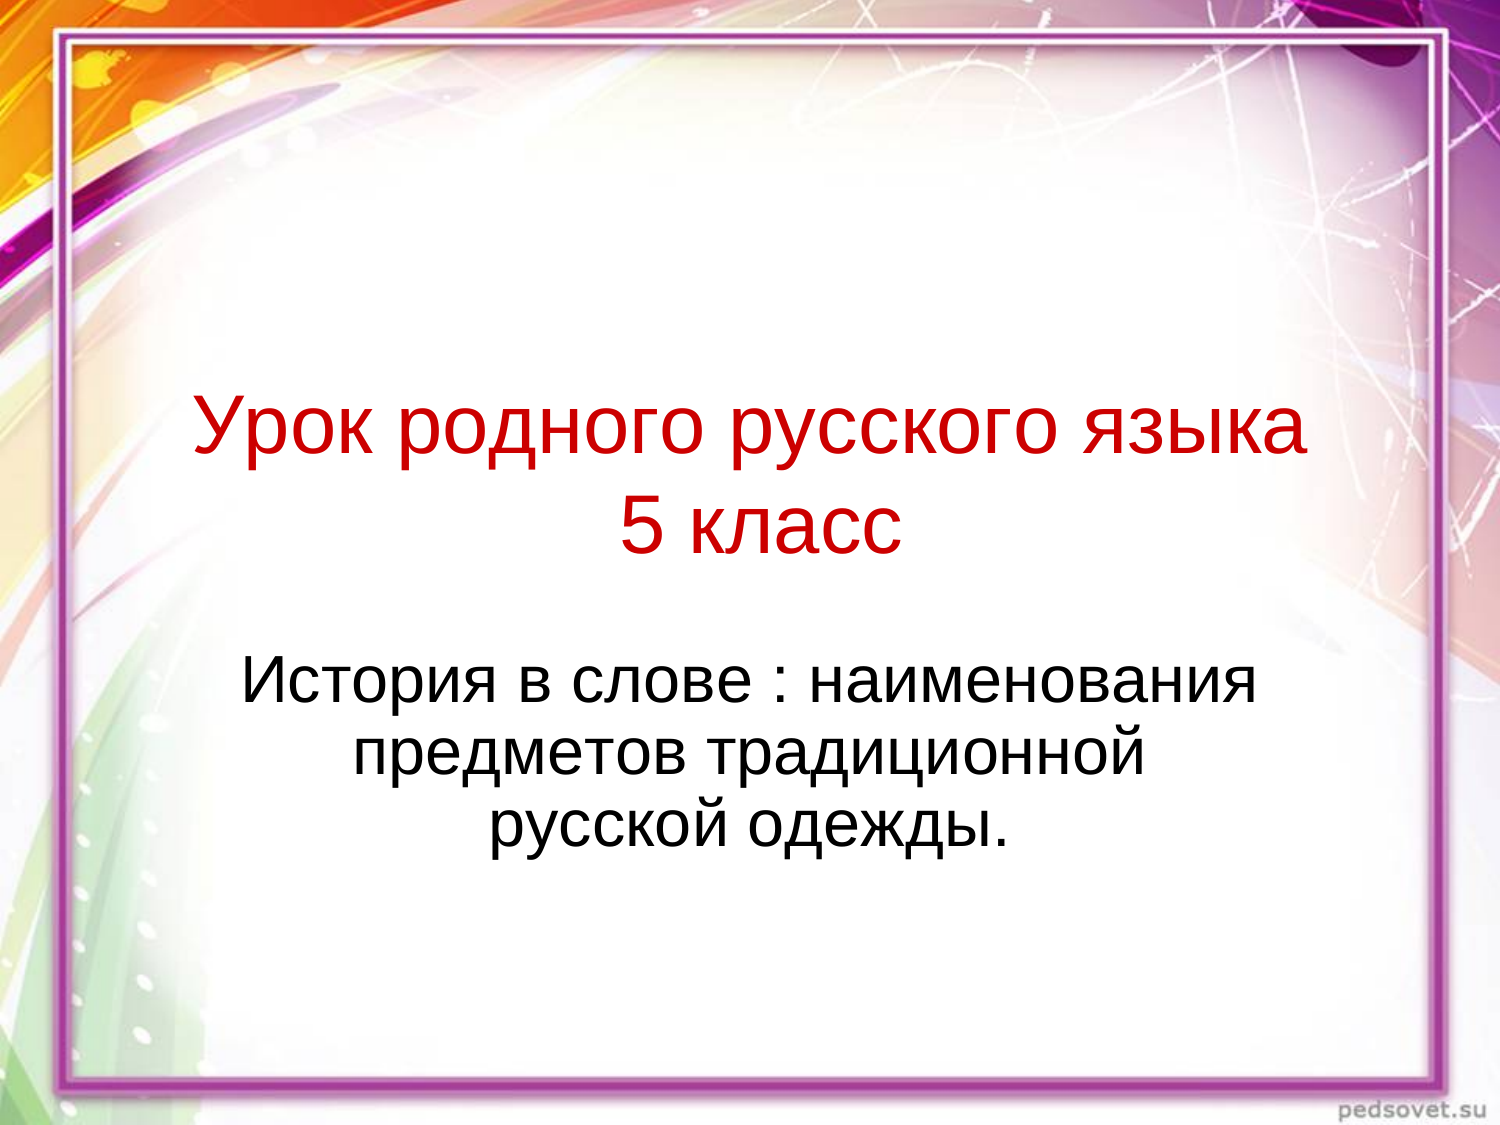

# Урок родного русского языка 5 класс
История в слове : наименования предметов традиционной русской одежды.